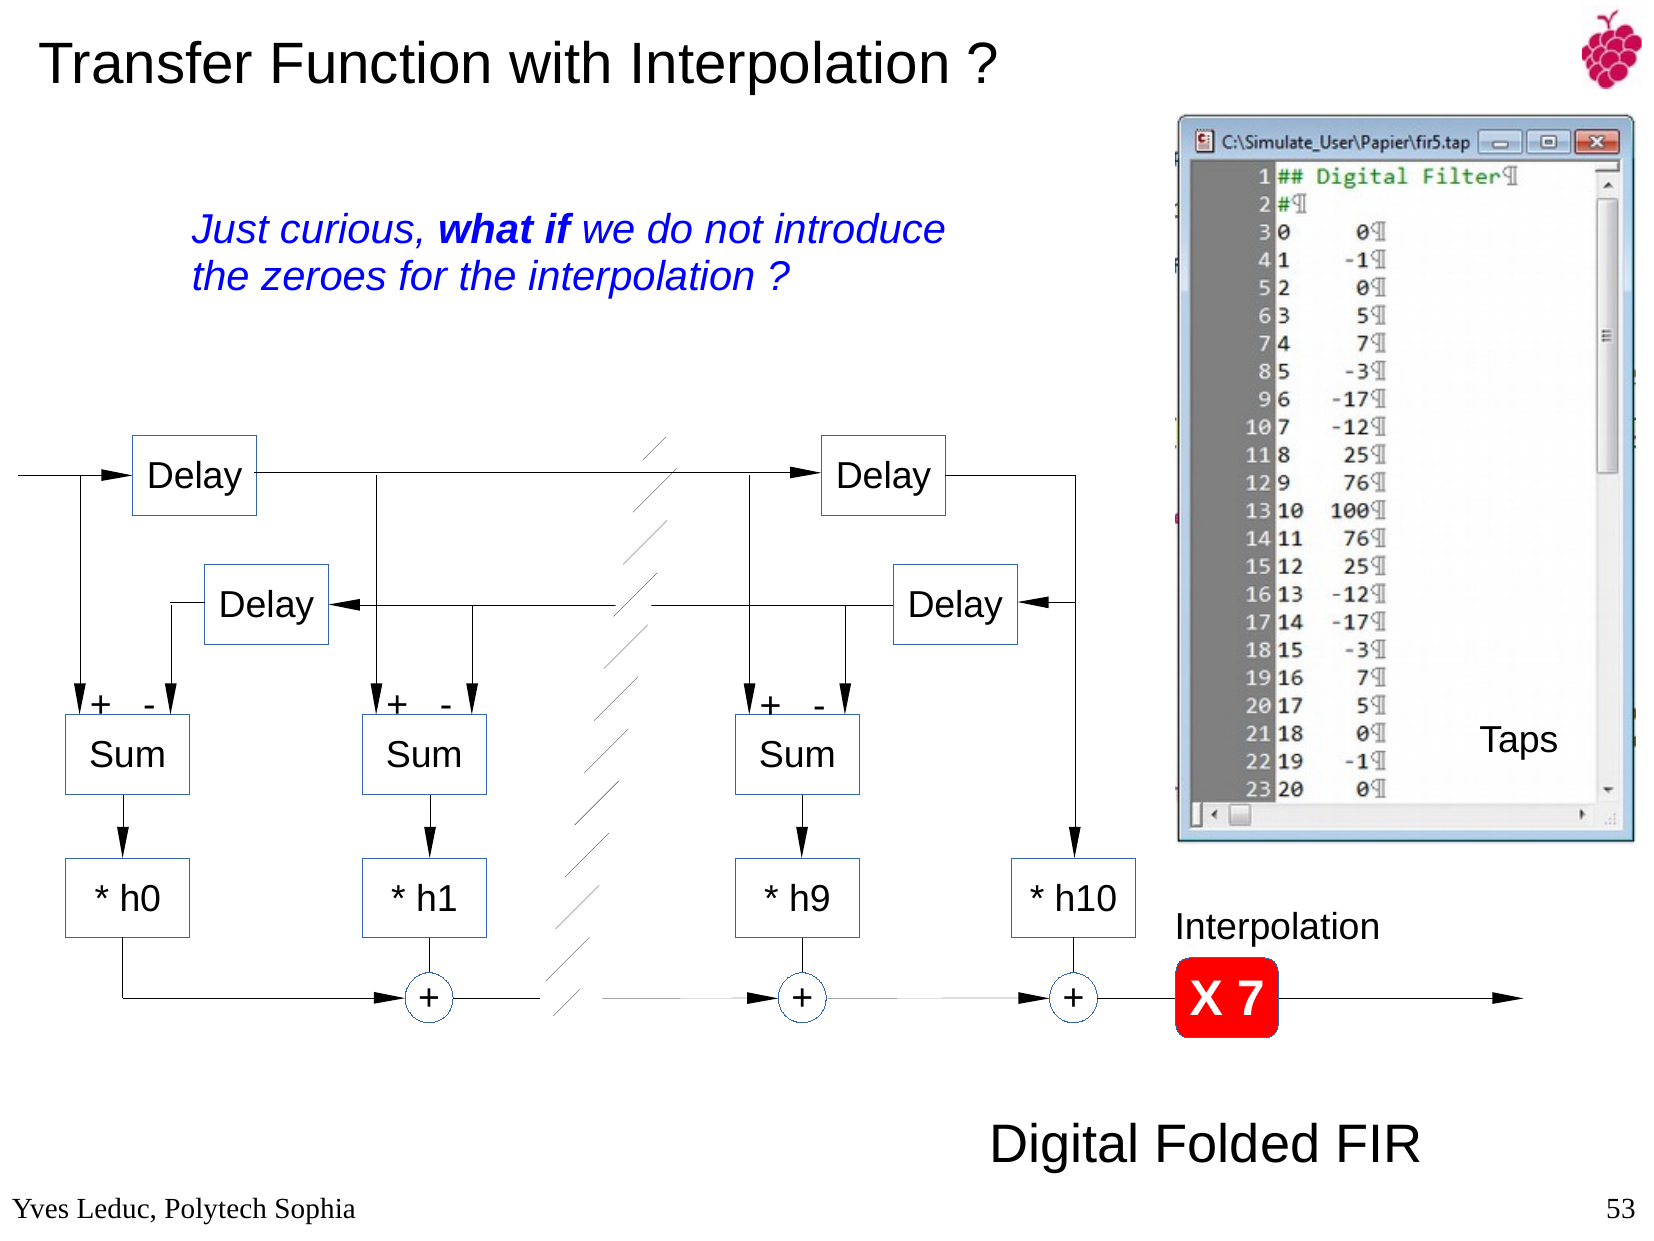

Transfer Function with Interpolation ?
Taps
Just curious, what if we do not introduce
the zeroes for the interpolation ?
Delay
Delay
Delay
Delay
+ -
+ -
+ -
Sum
Sum
Sum
* h0
* h1
* h9
* h10
Interpolation
X 7
+
+
+
Digital Folded FIR
Yves Leduc, Polytech Sophia
53